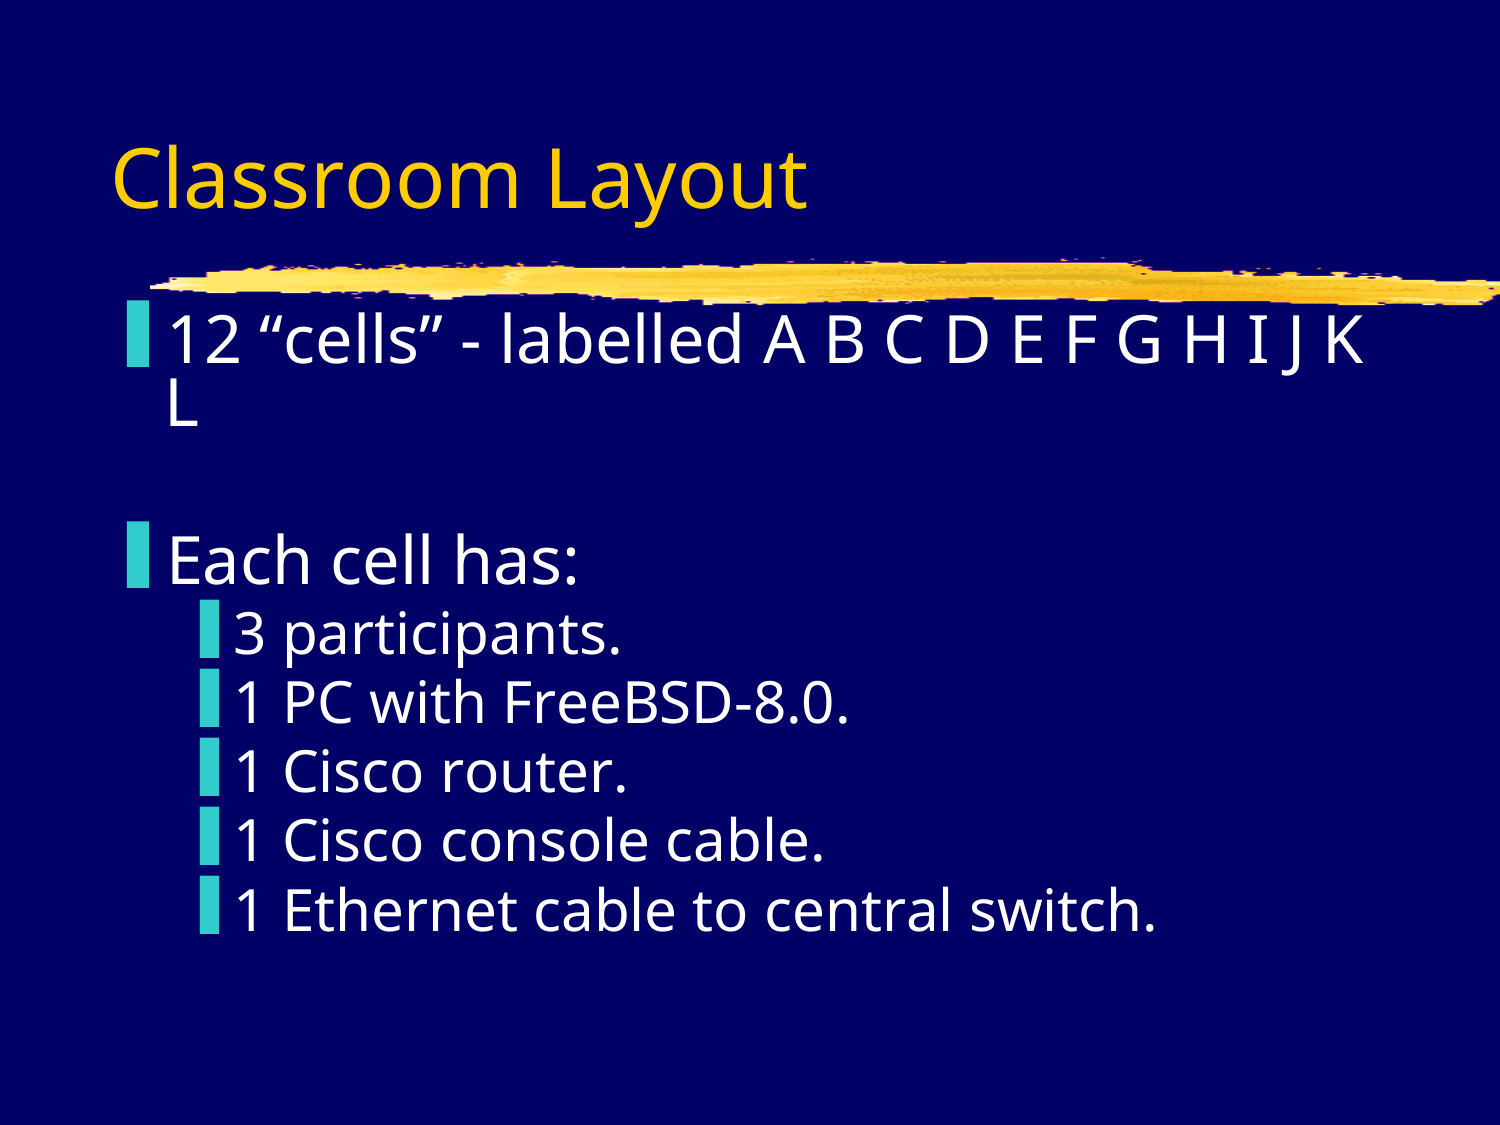

# Classroom Layout
12 “cells” - labelled A B C D E F G H I J K L
Each cell has:
3 participants.
1 PC with FreeBSD-8.0.
1 Cisco router.
1 Cisco console cable.
1 Ethernet cable to central switch.